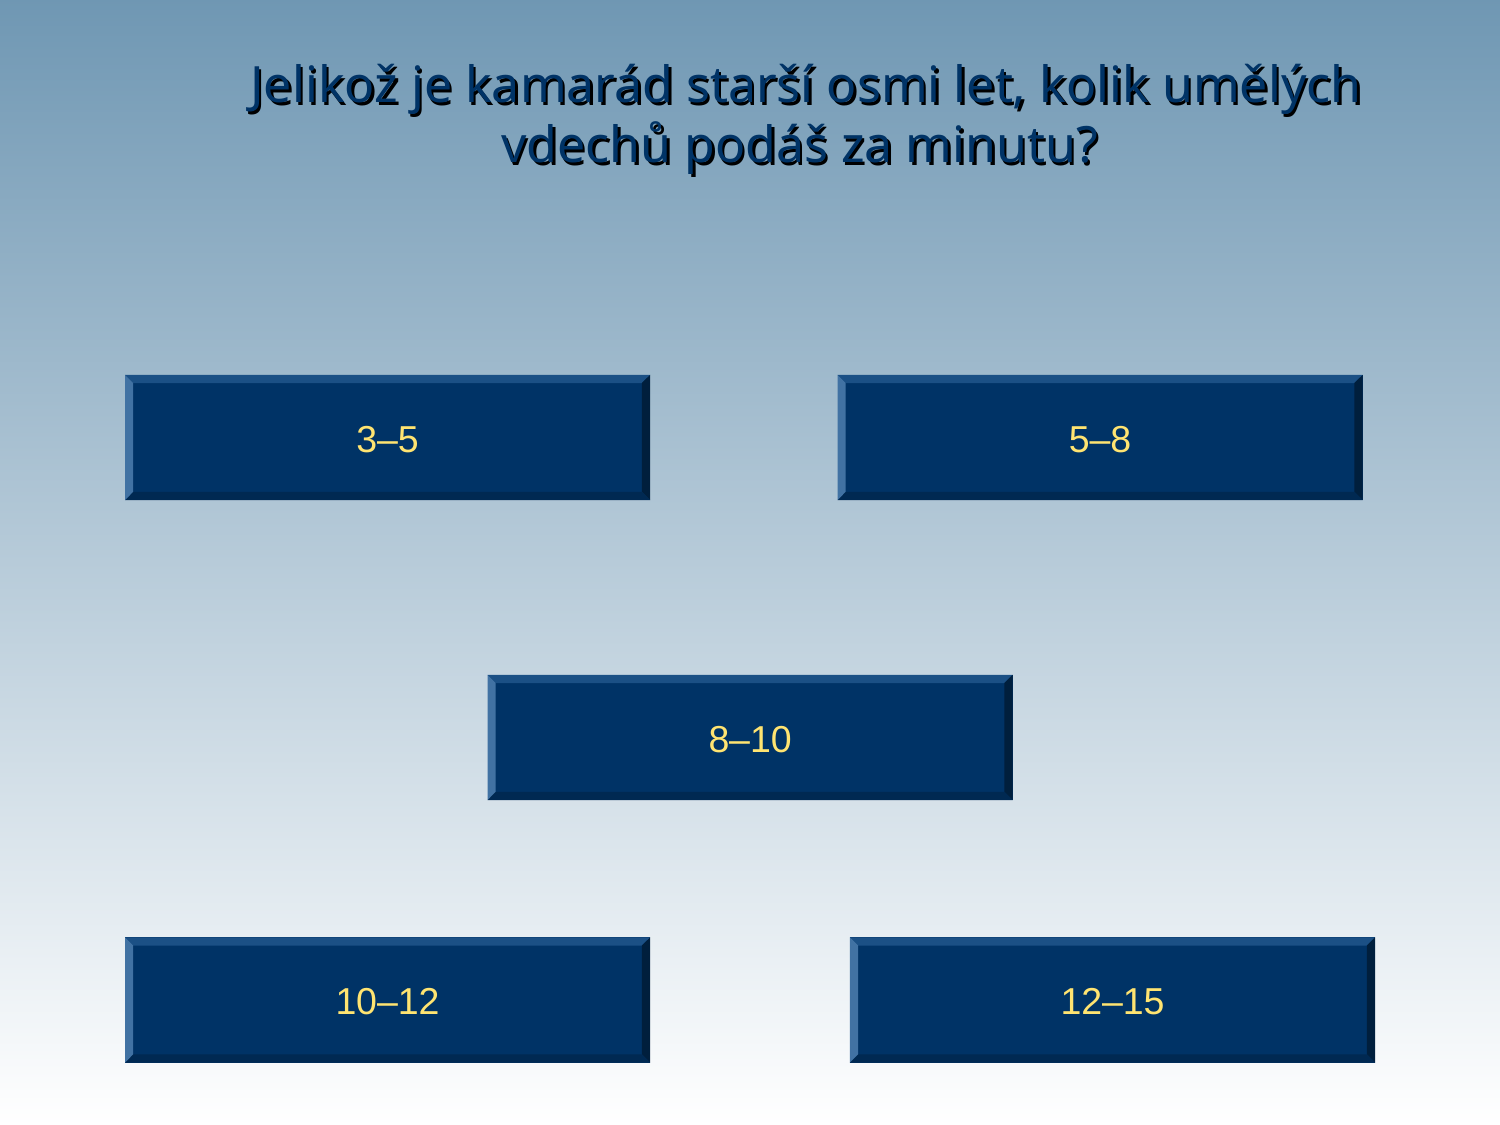

# Jelikož je kamarád starší osmi let, kolik umělých vdechů podáš za minutu?
3–5
5–8
8–10
10–12
12–15